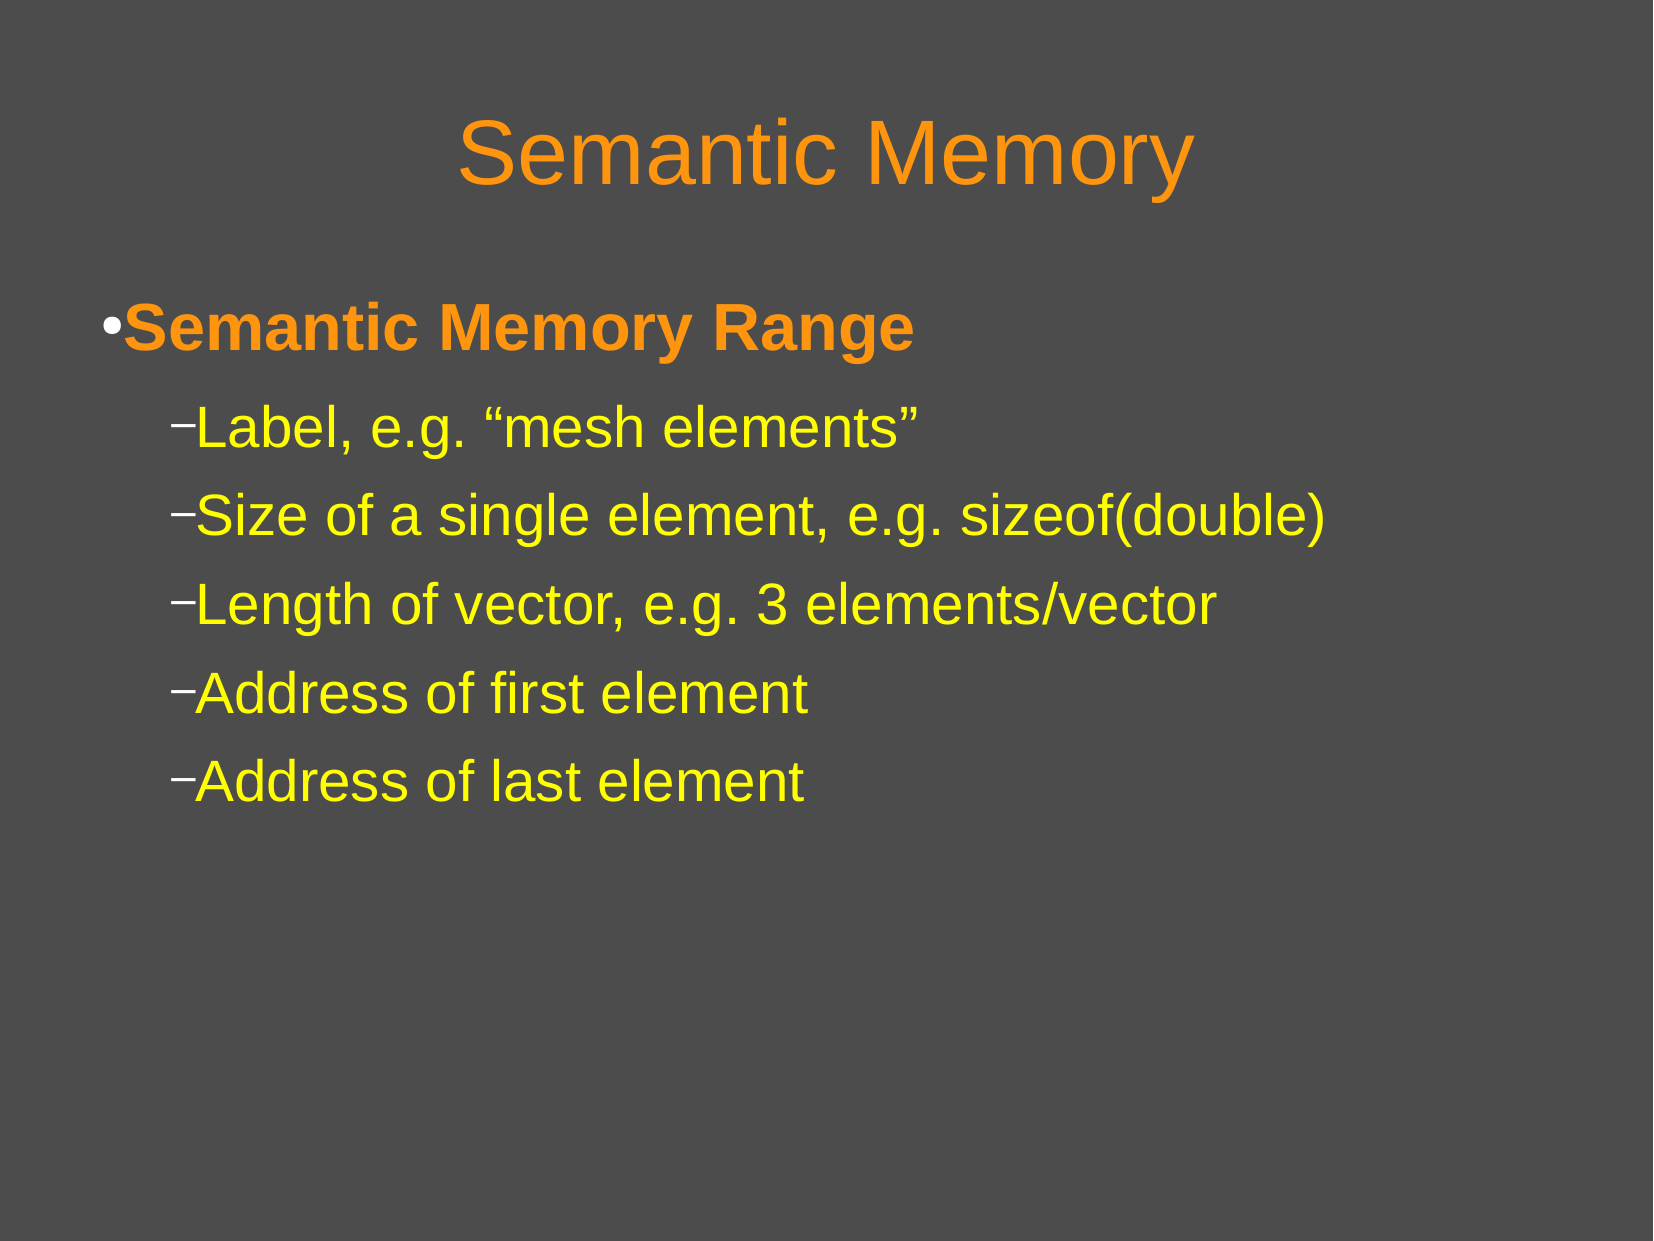

# Semantic Memory
Semantic Memory Range
Label, e.g. “mesh elements”
Size of a single element, e.g. sizeof(double)
Length of vector, e.g. 3 elements/vector
Address of first element
Address of last element